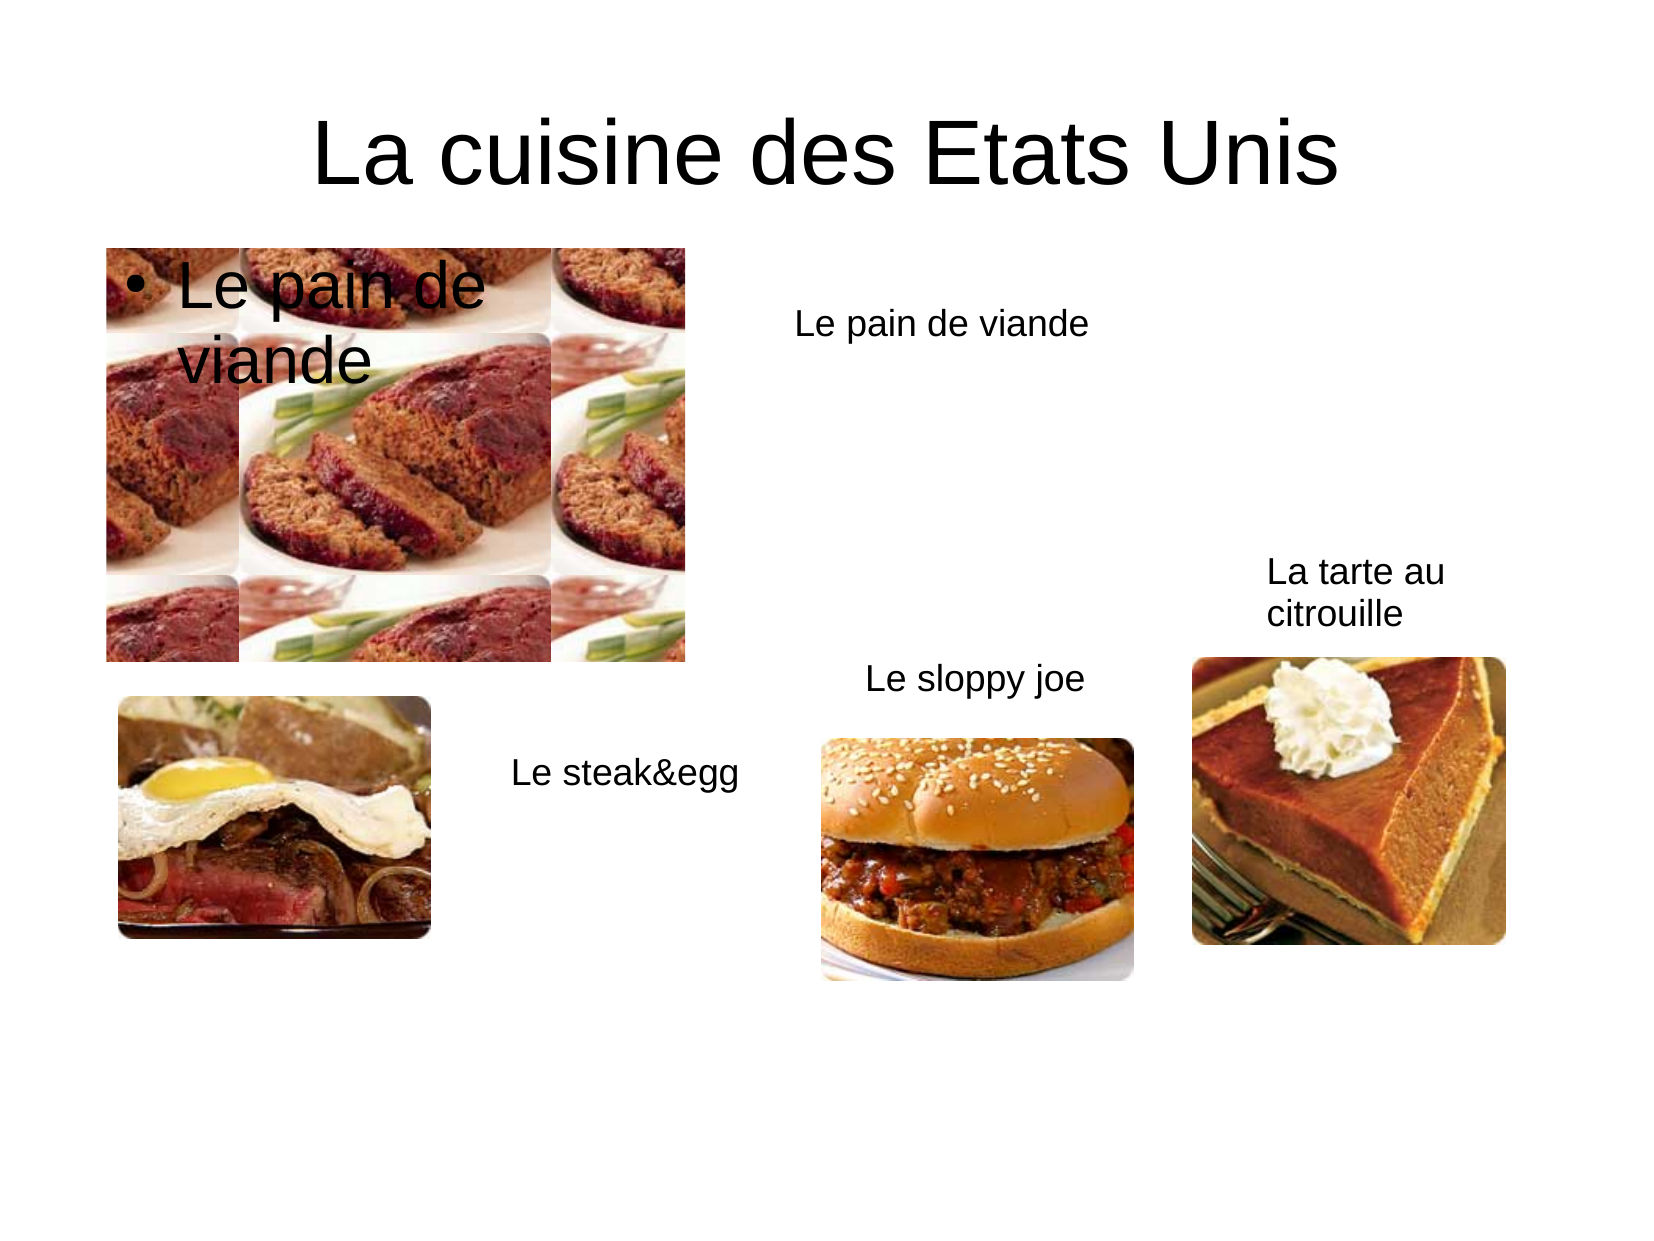

# La cuisine des Etats Unis
Le pain de viande
Le pain de viande
La tarte au citrouille
Le sloppy joe
Le steak&egg